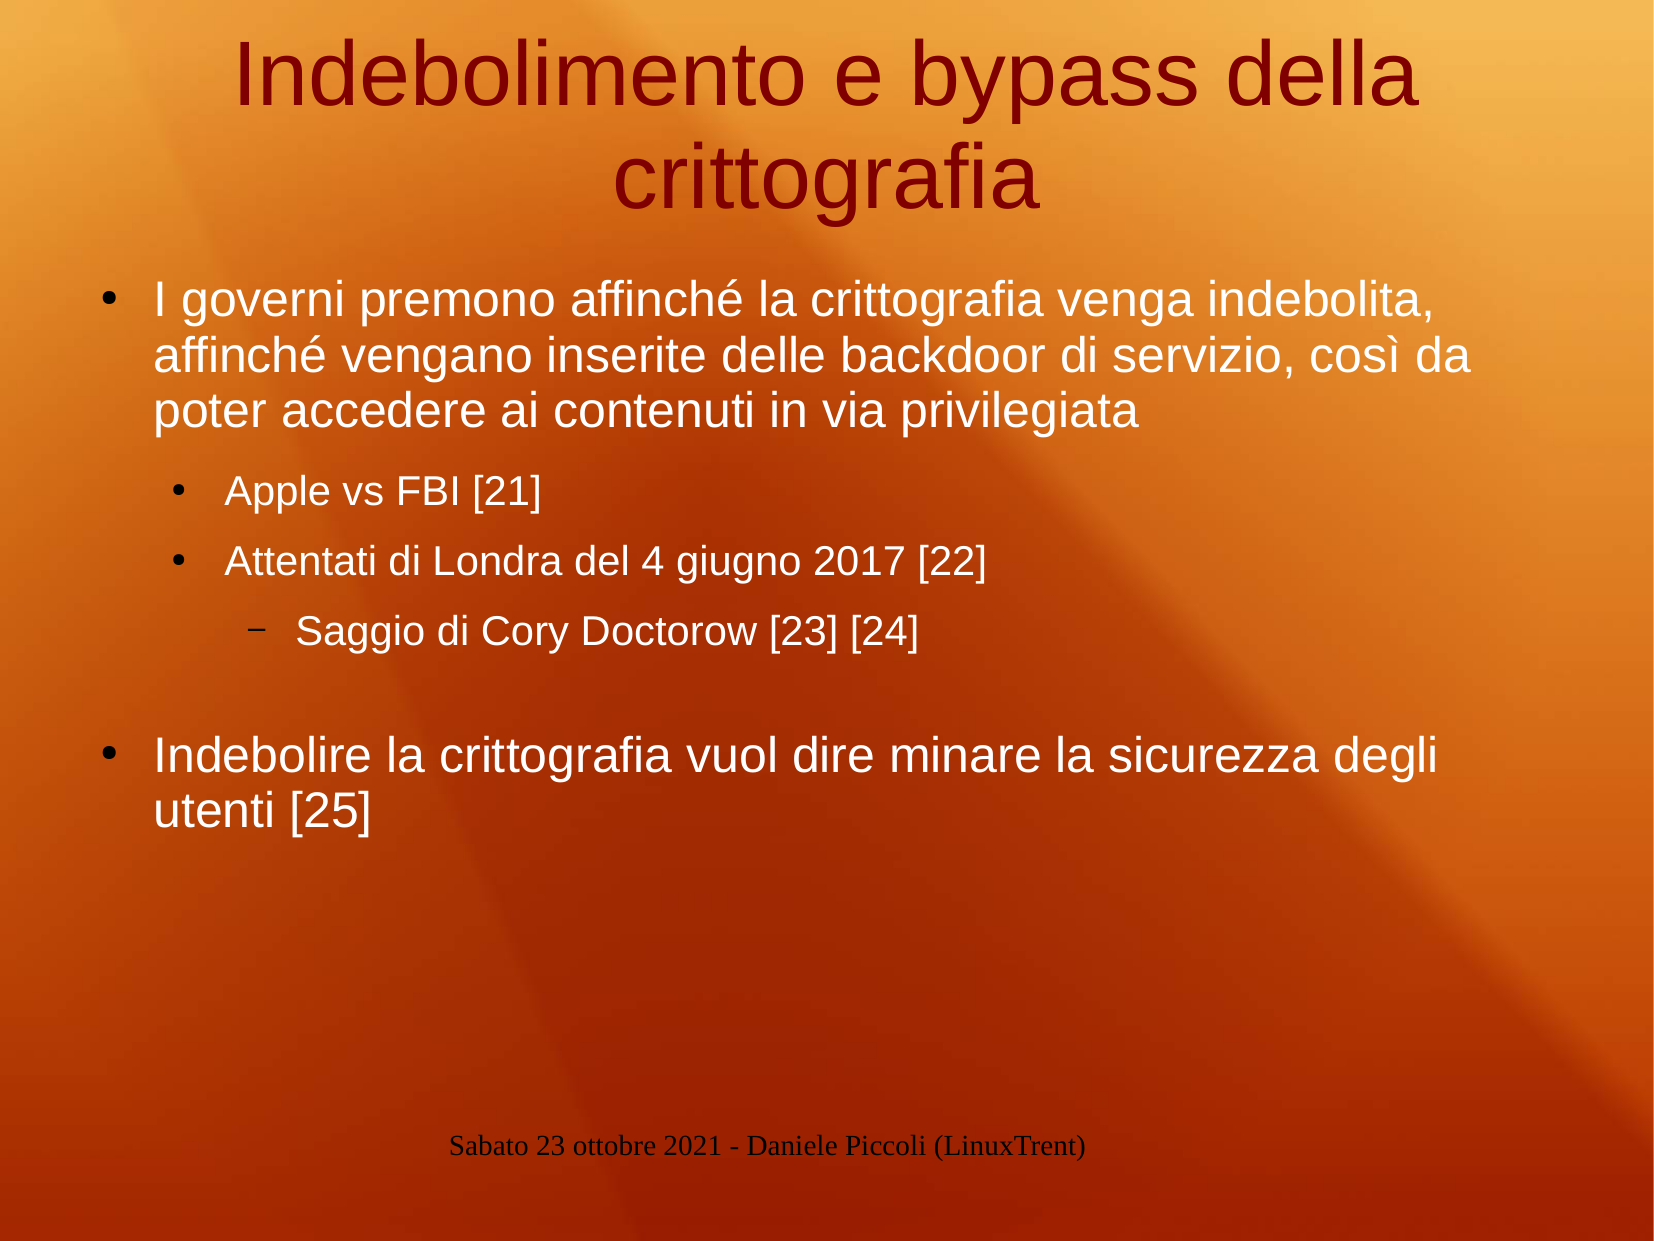

# Indebolimento e bypass della crittografia
I governi premono affinché la crittografia venga indebolita, affinché vengano inserite delle backdoor di servizio, così da poter accedere ai contenuti in via privilegiata
Apple vs FBI [21]
Attentati di Londra del 4 giugno 2017 [22]
Saggio di Cory Doctorow [23] [24]
Indebolire la crittografia vuol dire minare la sicurezza degli utenti [25]
Sabato 23 ottobre 2021 - Daniele Piccoli (LinuxTrent)